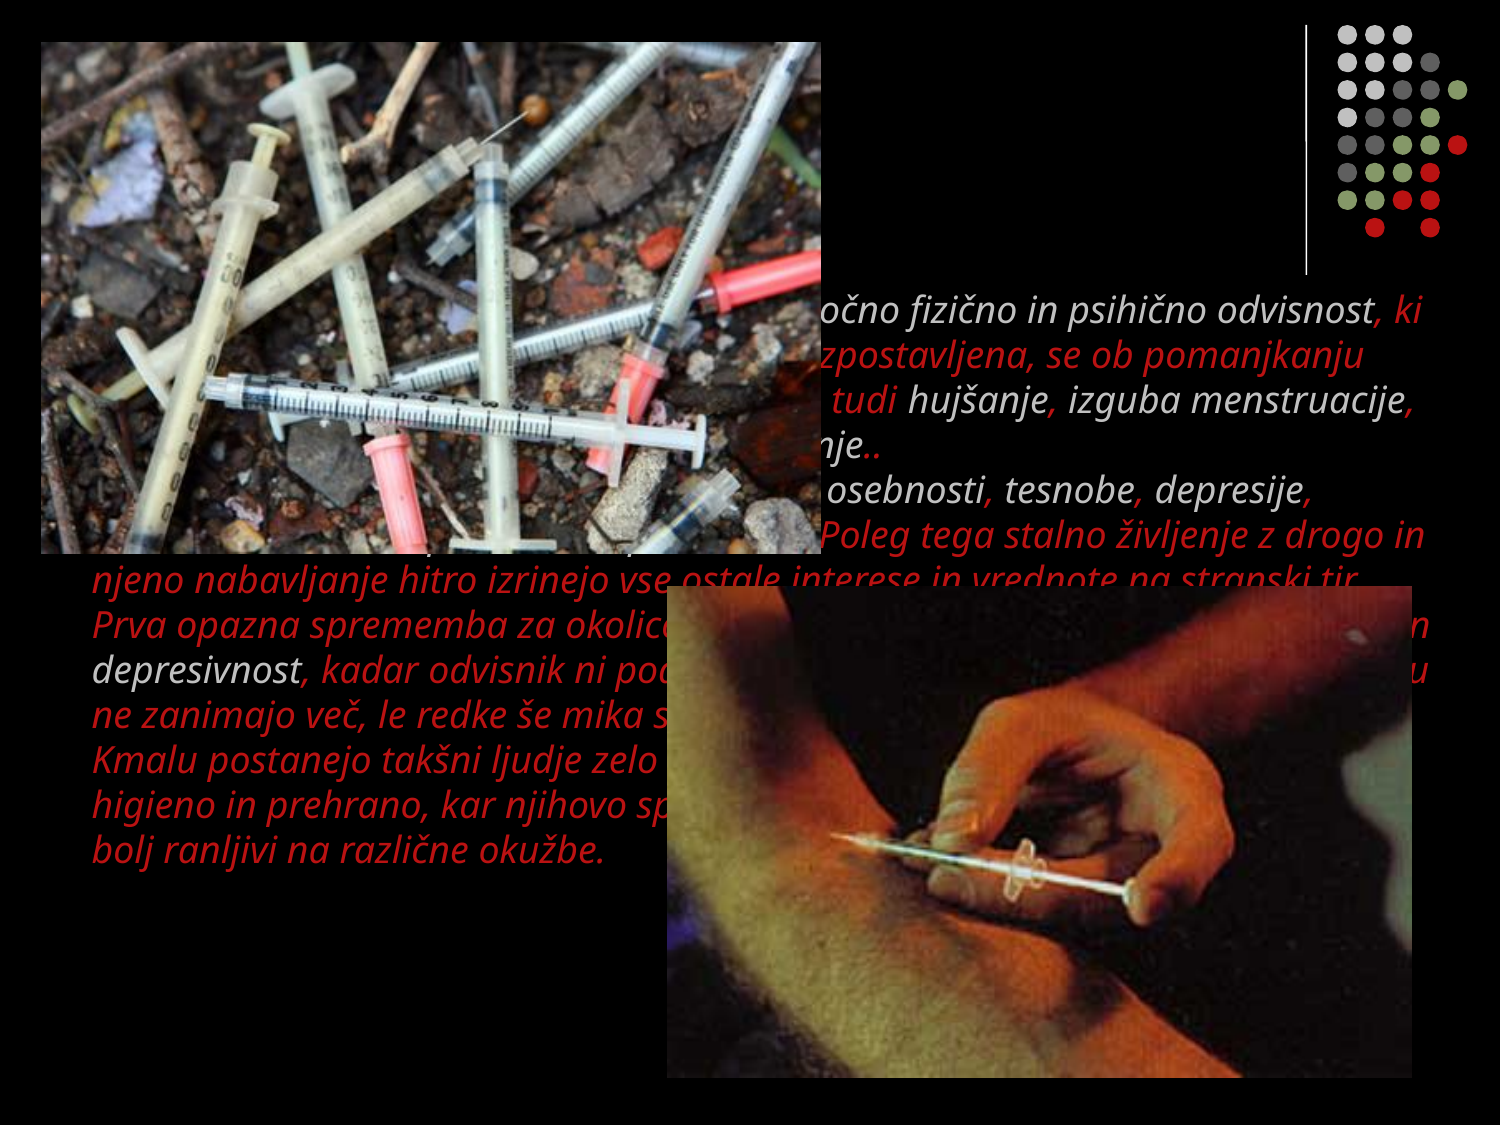

# Posledice
Kot že omenjeno heroin povzroča izredno močno fizično in psihično odvisnost, ki se razvije zelo hitro. Ko je odvisnost enkrat vzpostavljena, se ob pomanjkanju droge pojavi abstinenčni sidrom. Pojavijo se tudi hujšanje, izguba menstruacije, slabokrvnost, zobna gniloba, prebavne motnje..
Na psihološki ravni pa pride do spremembe osebnosti, tesnobe, depresije, nemirnosti, težav s spancem in spominom.. Poleg tega stalno življenje z drogo in njeno nabavljanje hitro izrinejo vse ostale interese in vrednote na stranski tir. Prva opazna sprememba za okolico je na skrivnostnost, ki ji kmalu sledita jeza in depresivnost, kadar odvisnik ni pod vplivom droge. Tudi intimni odnosi jih kmalu ne zanimajo več, le redke še mika spolnost.
Kmalu postanejo takšni ljudje zelo apatični, zaradi česar ne skrbijo več zase, za higieno in prehrano, kar njihovo splošno stanje še bolj poslabša, saj so tako še bolj ranljivi na različne okužbe.